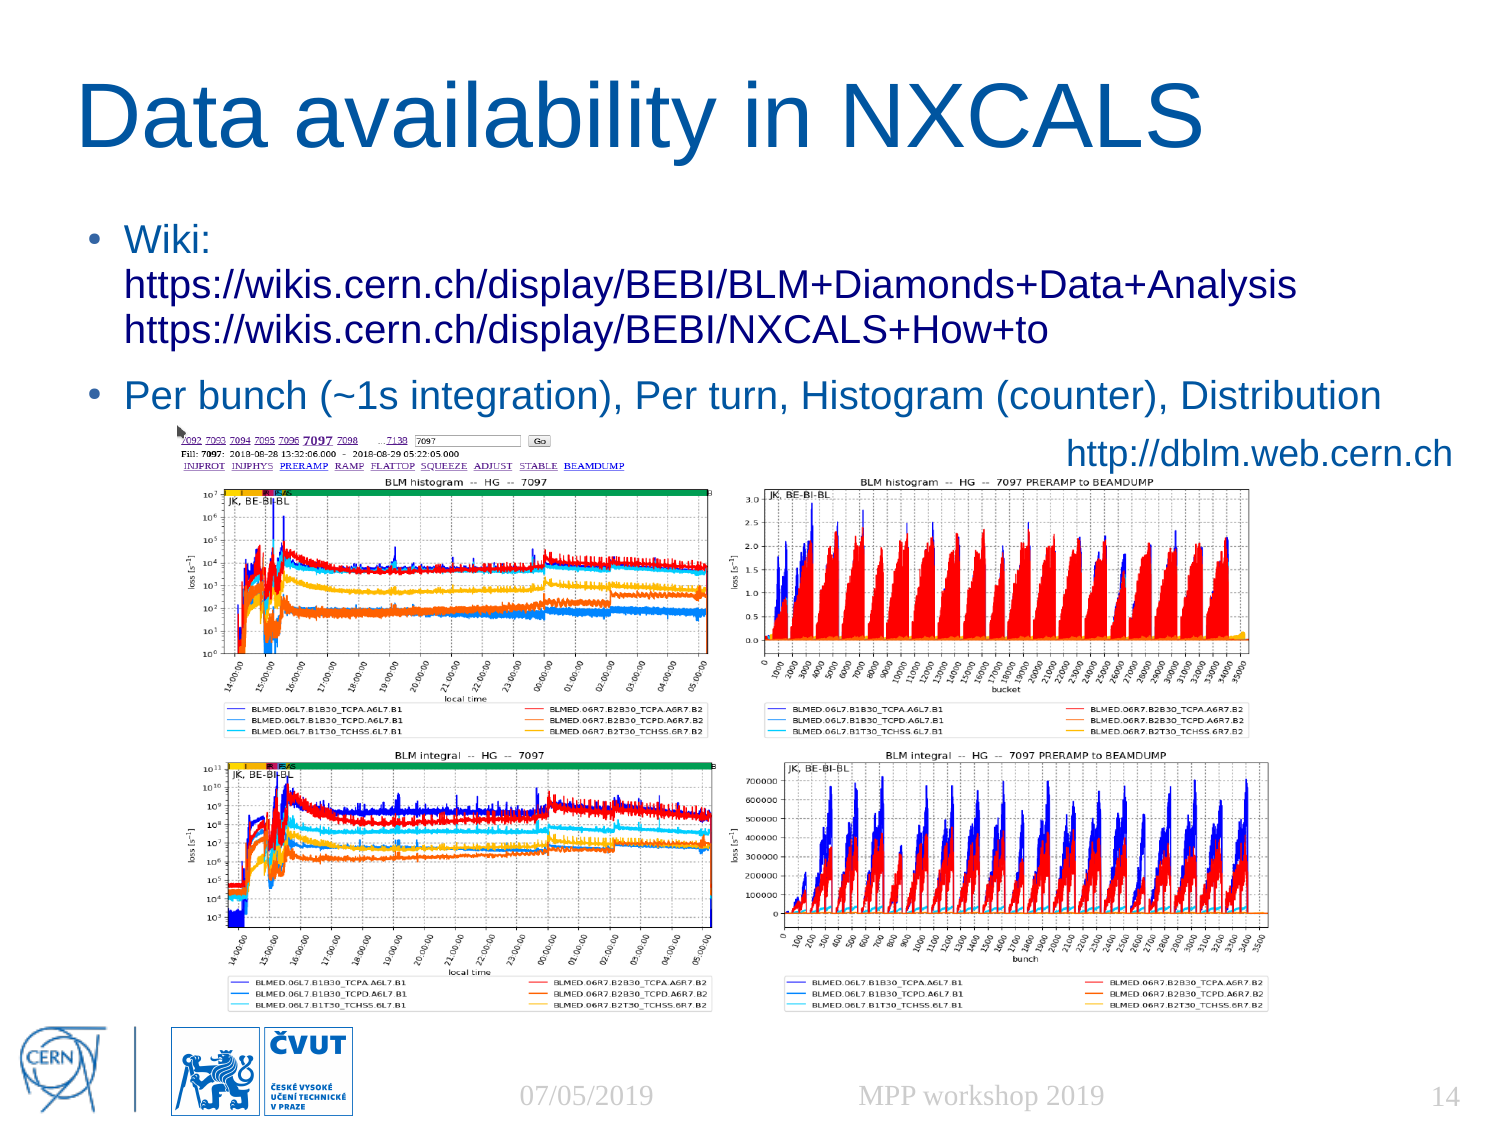

# Data availability in NXCALS
Wiki:
https://wikis.cern.ch/display/BEBI/BLM+Diamonds+Data+Analysis
https://wikis.cern.ch/display/BEBI/NXCALS+How+to
Per bunch (~1s integration), Per turn, Histogram (counter), Distribution
http://dblm.web.cern.ch